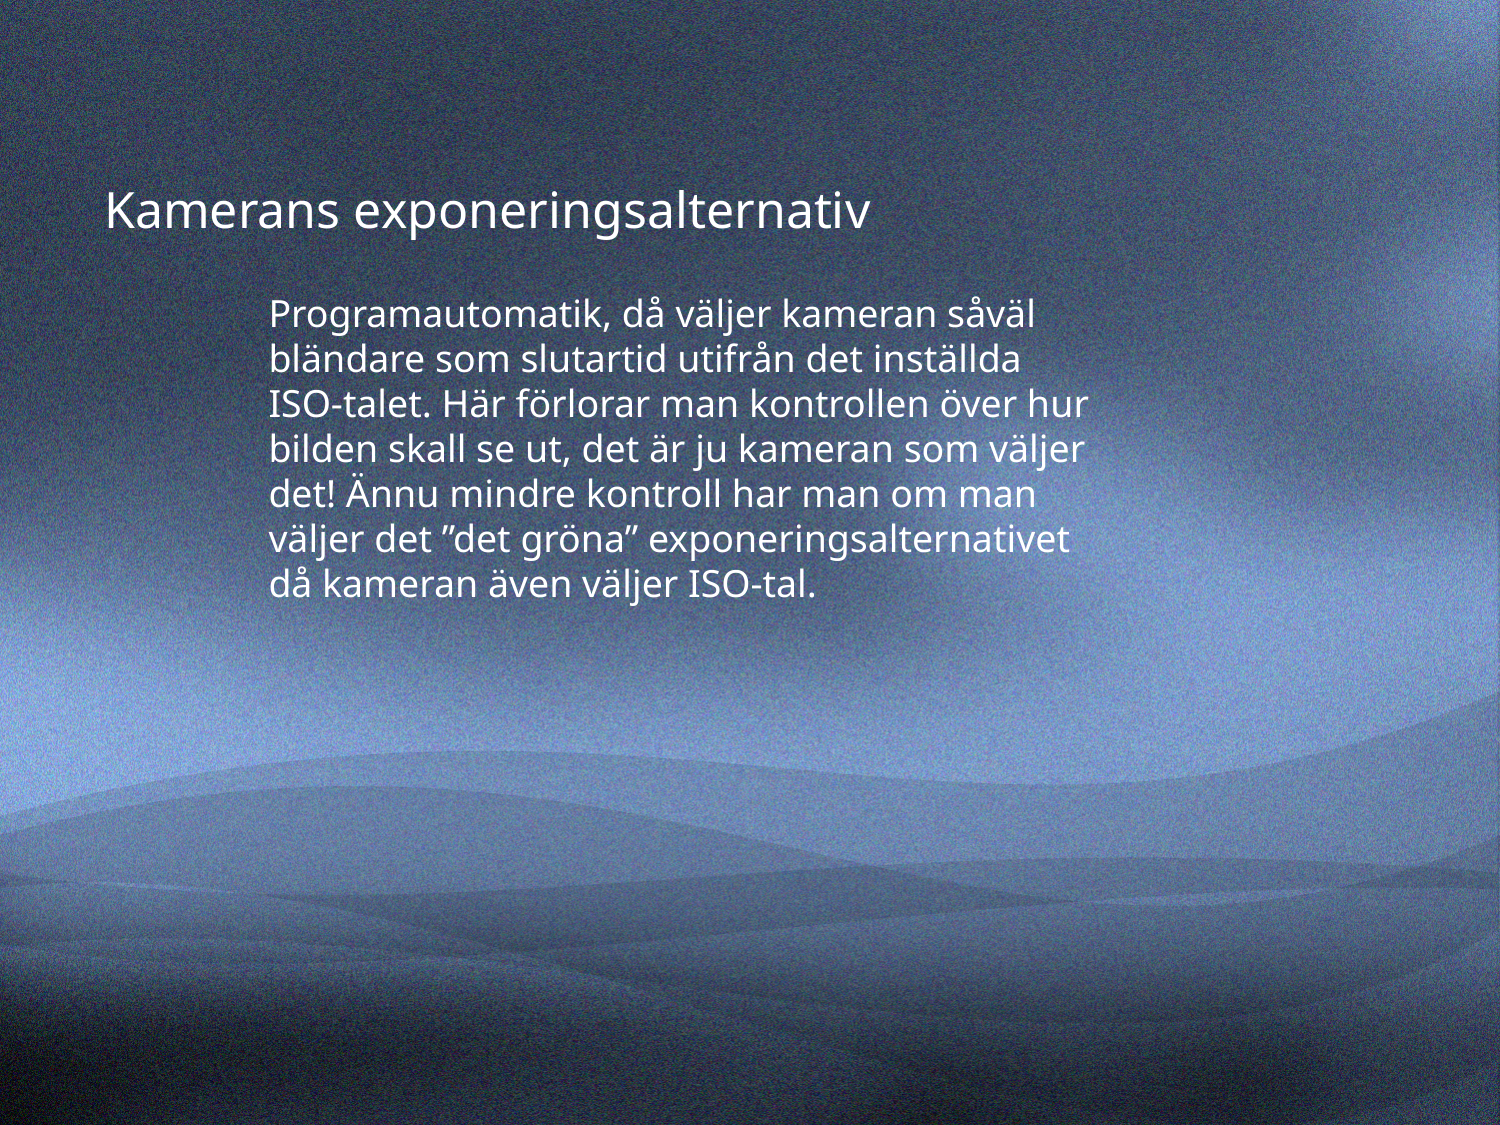

Kamerans exponeringsalternativ
Programautomatik, då väljer kameran såväl bländare som slutartid utifrån det inställda ISO-talet. Här förlorar man kontrollen över hur bilden skall se ut, det är ju kameran som väljer det! Ännu mindre kontroll har man om man väljer det ”det gröna” exponeringsalternativet då kameran även väljer ISO-tal.